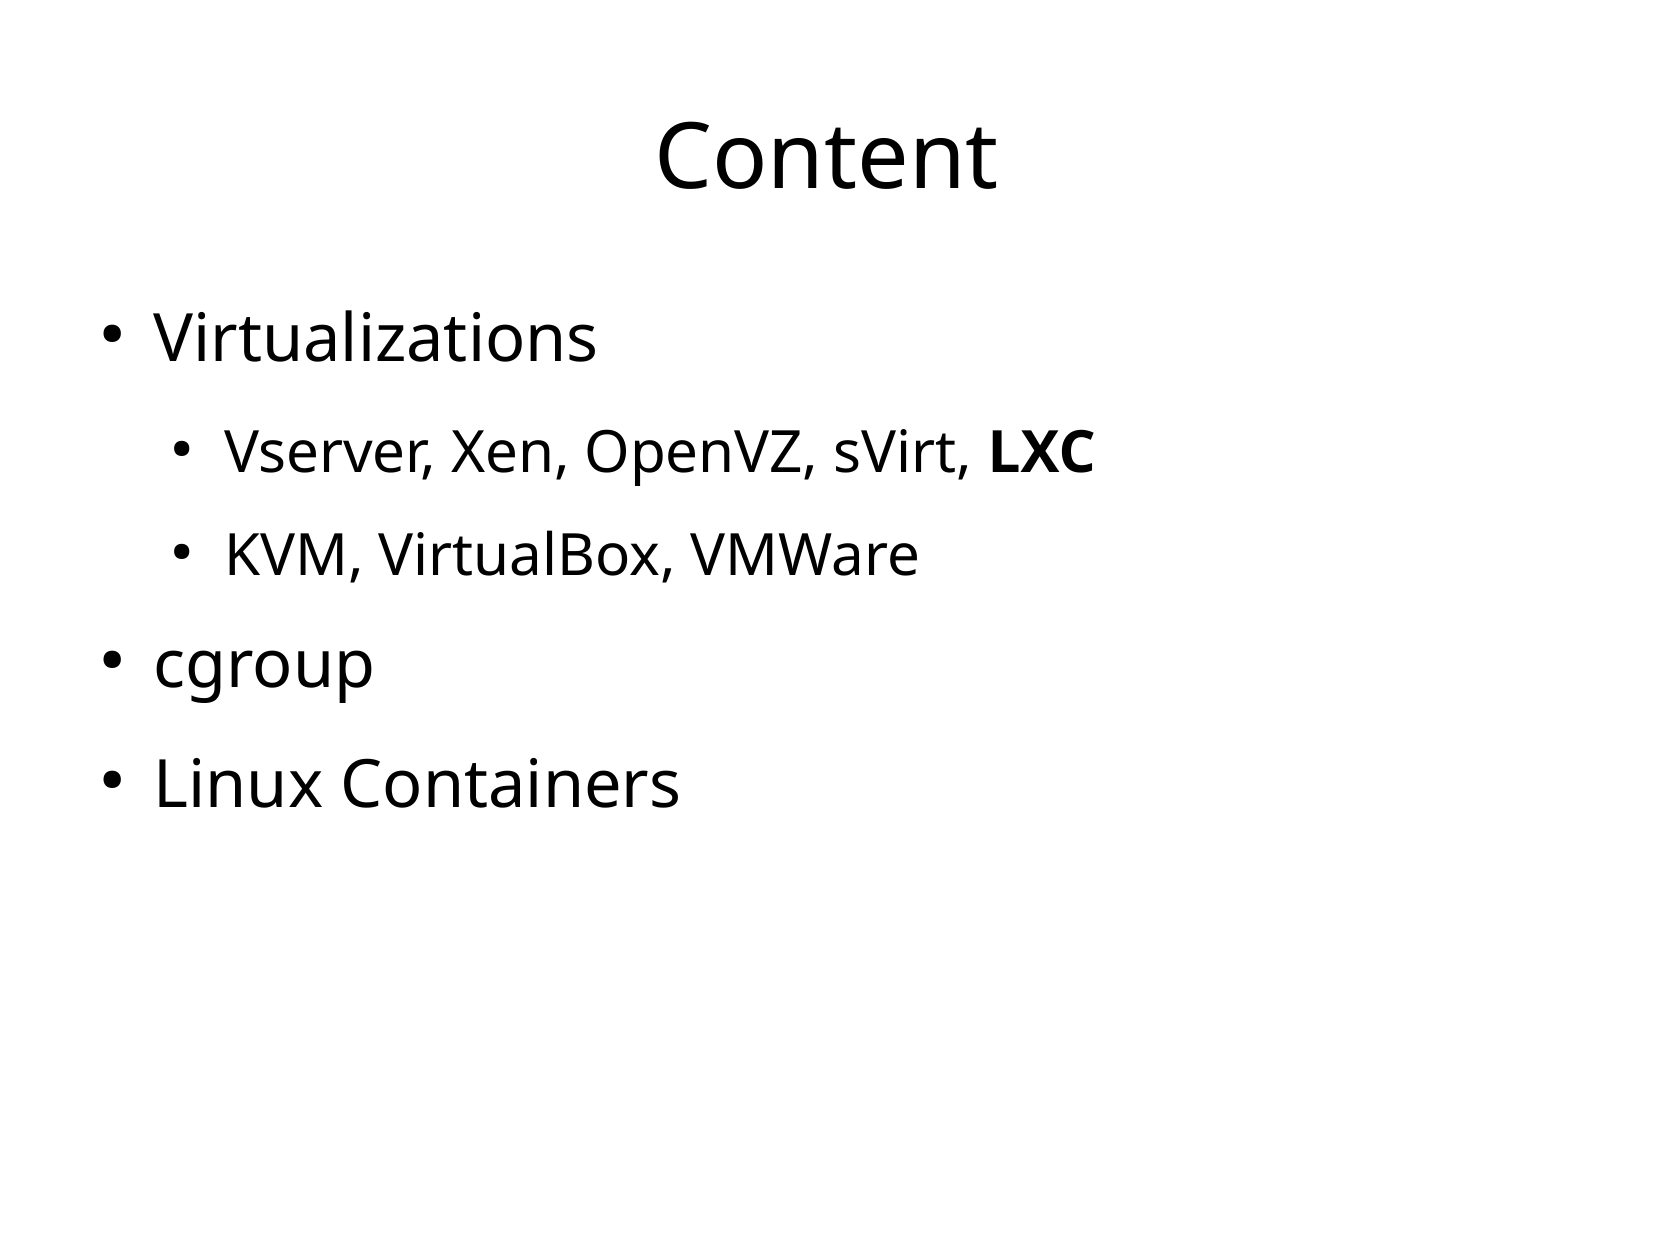

# Content
Virtualizations
Vserver, Xen, OpenVZ, sVirt, LXC
KVM, VirtualBox, VMWare
cgroup
Linux Containers